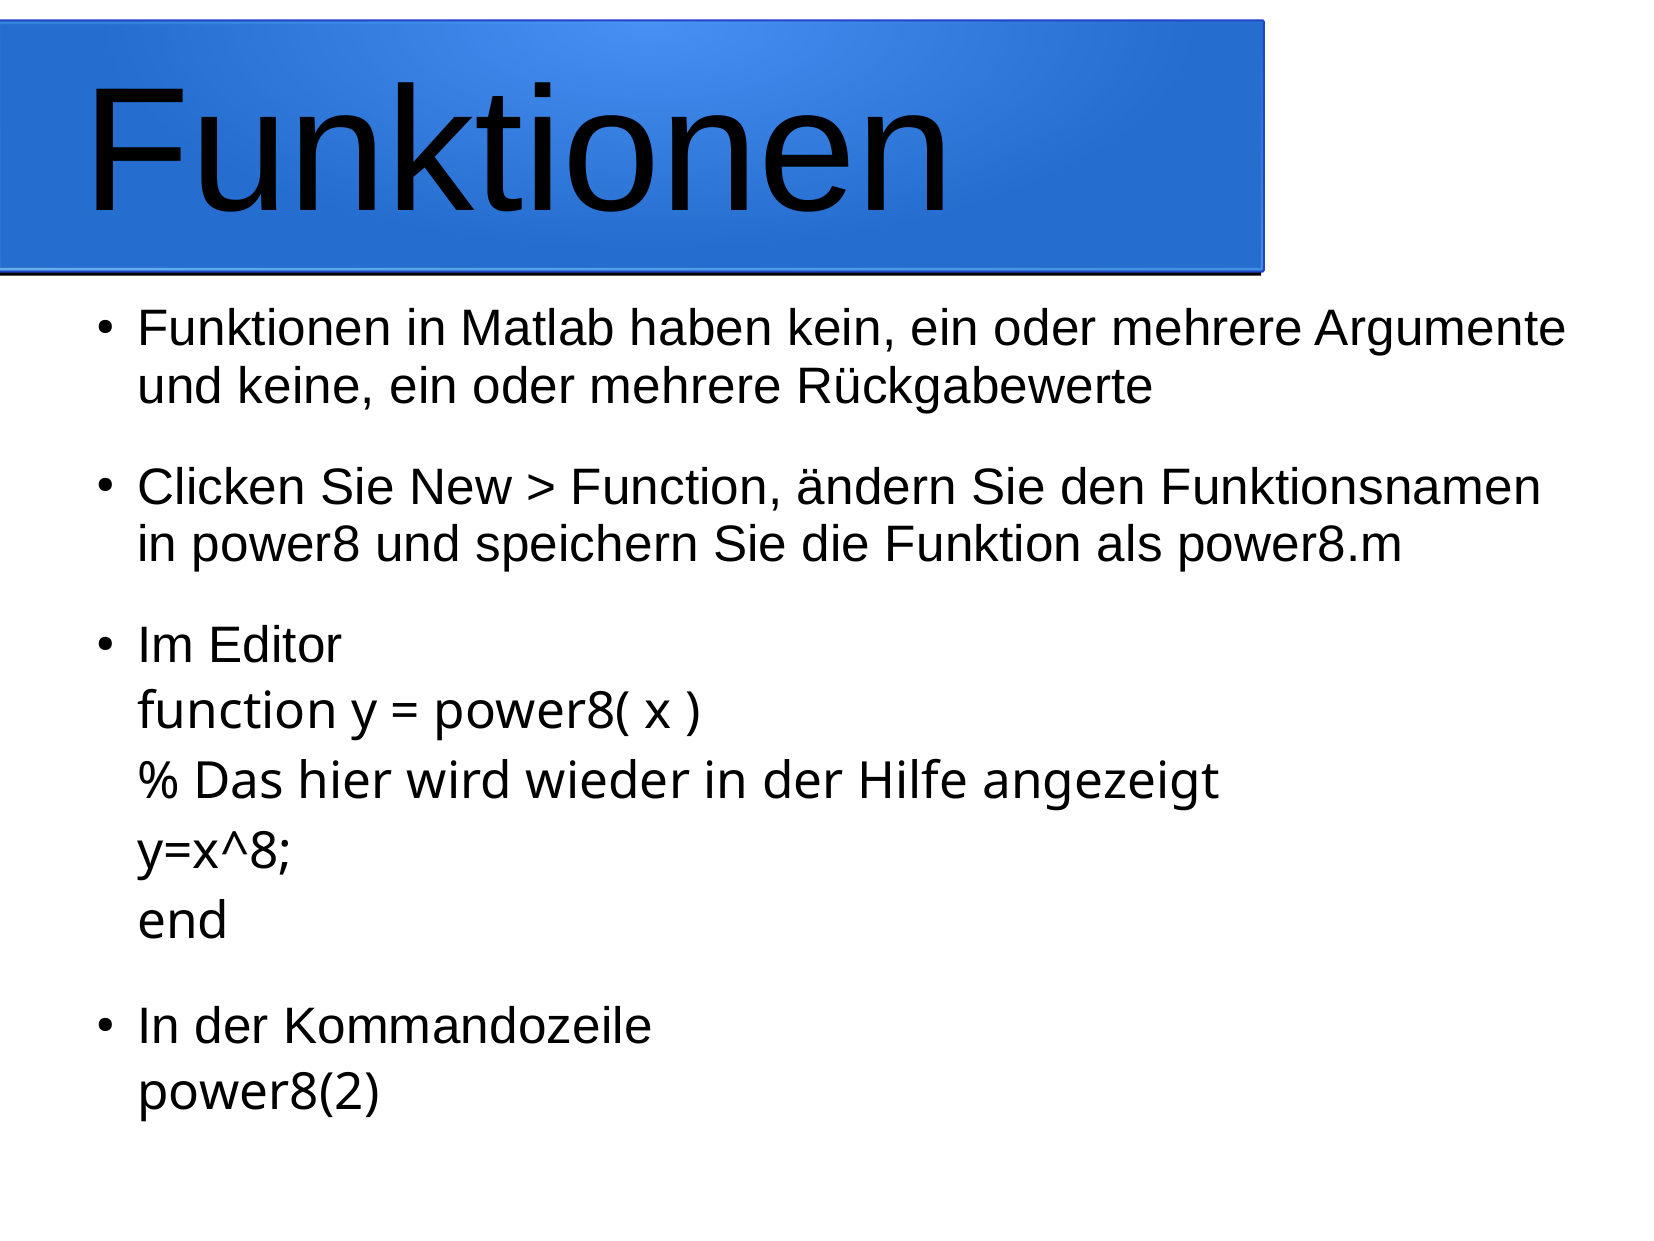

# Funktionen
Funktionen in Matlab haben kein, ein oder mehrere Argumente und keine, ein oder mehrere Rückgabewerte
Clicken Sie New > Function, ändern Sie den Funktionsnamen in power8 und speichern Sie die Funktion als power8.m
Im Editor
function y = power8( x )
% Das hier wird wieder in der Hilfe angezeigt
y=x^8;
end
In der Kommandozeile
power8(2)